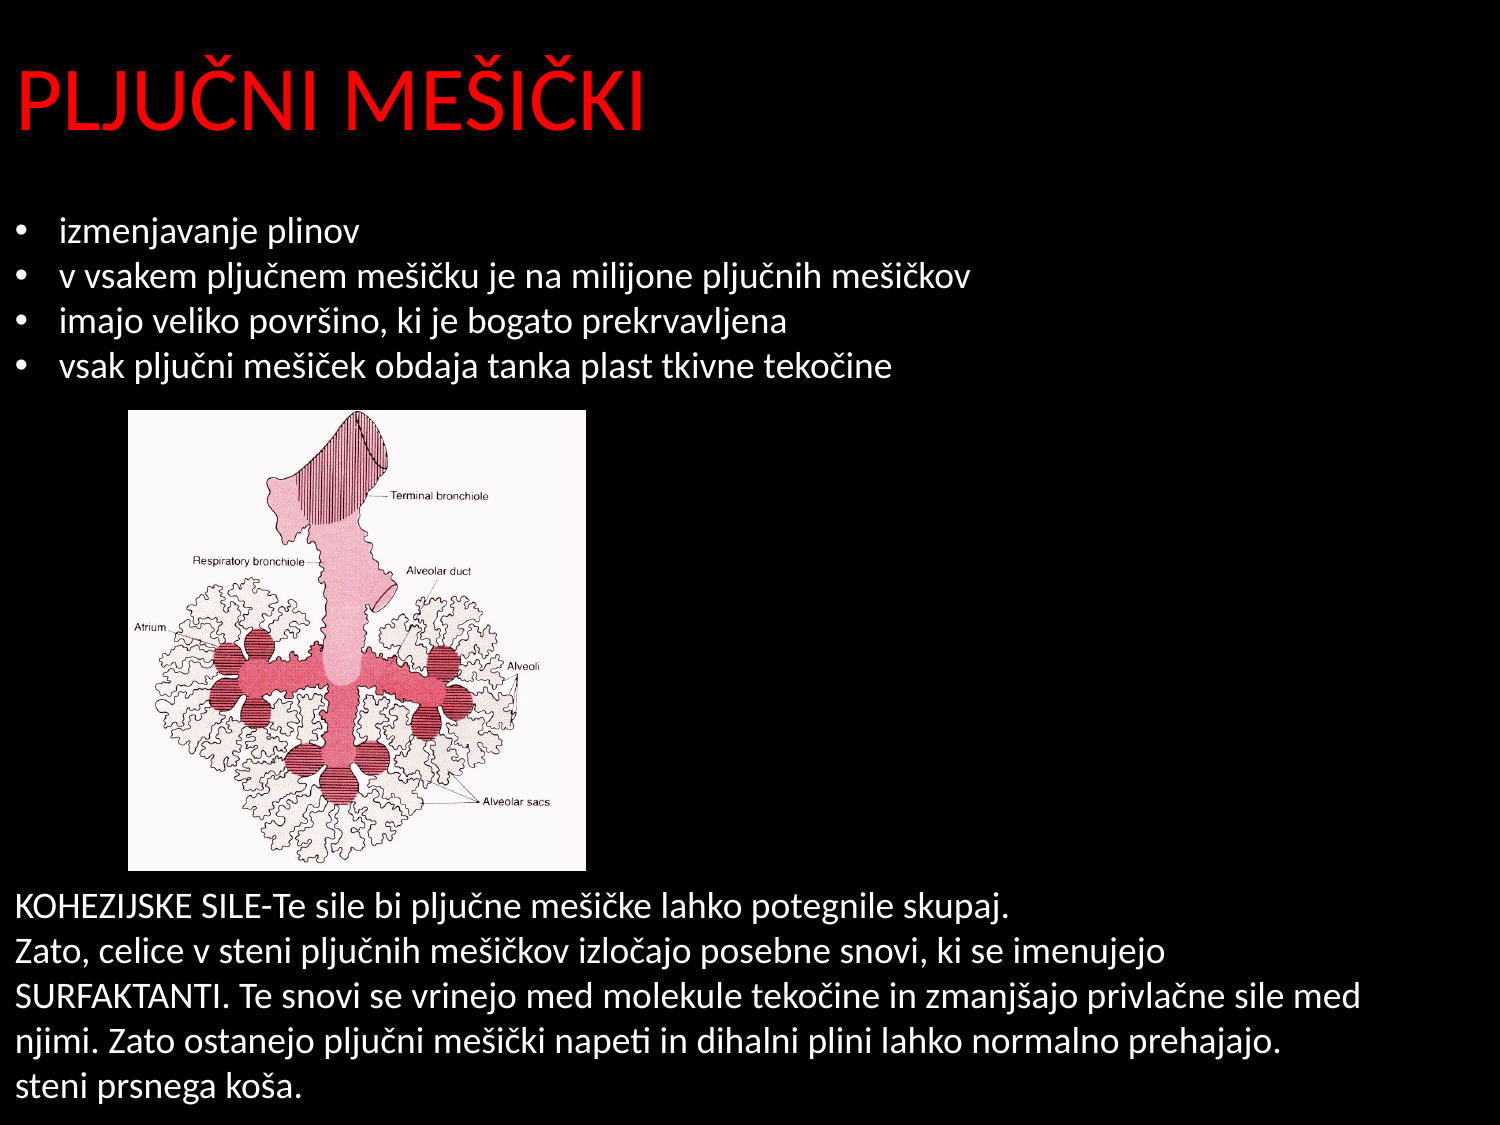

# PLJUČNI MEŠIČKI
 izmenjavanje plinov
 v vsakem pljučnem mešičku je na milijone pljučnih mešičkov
 imajo veliko površino, ki je bogato prekrvavljena
 vsak pljučni mešiček obdaja tanka plast tkivne tekočine
KOHEZIJSKE SILE-Te sile bi pljučne mešičke lahko potegnile skupaj.
Zato, celice v steni pljučnih mešičkov izločajo posebne snovi, ki se imenujejo SURFAKTANTI. Te snovi se vrinejo med molekule tekočine in zmanjšajo privlačne sile med njimi. Zato ostanejo pljučni mešički napeti in dihalni plini lahko normalno prehajajo.
steni prsnega koša.